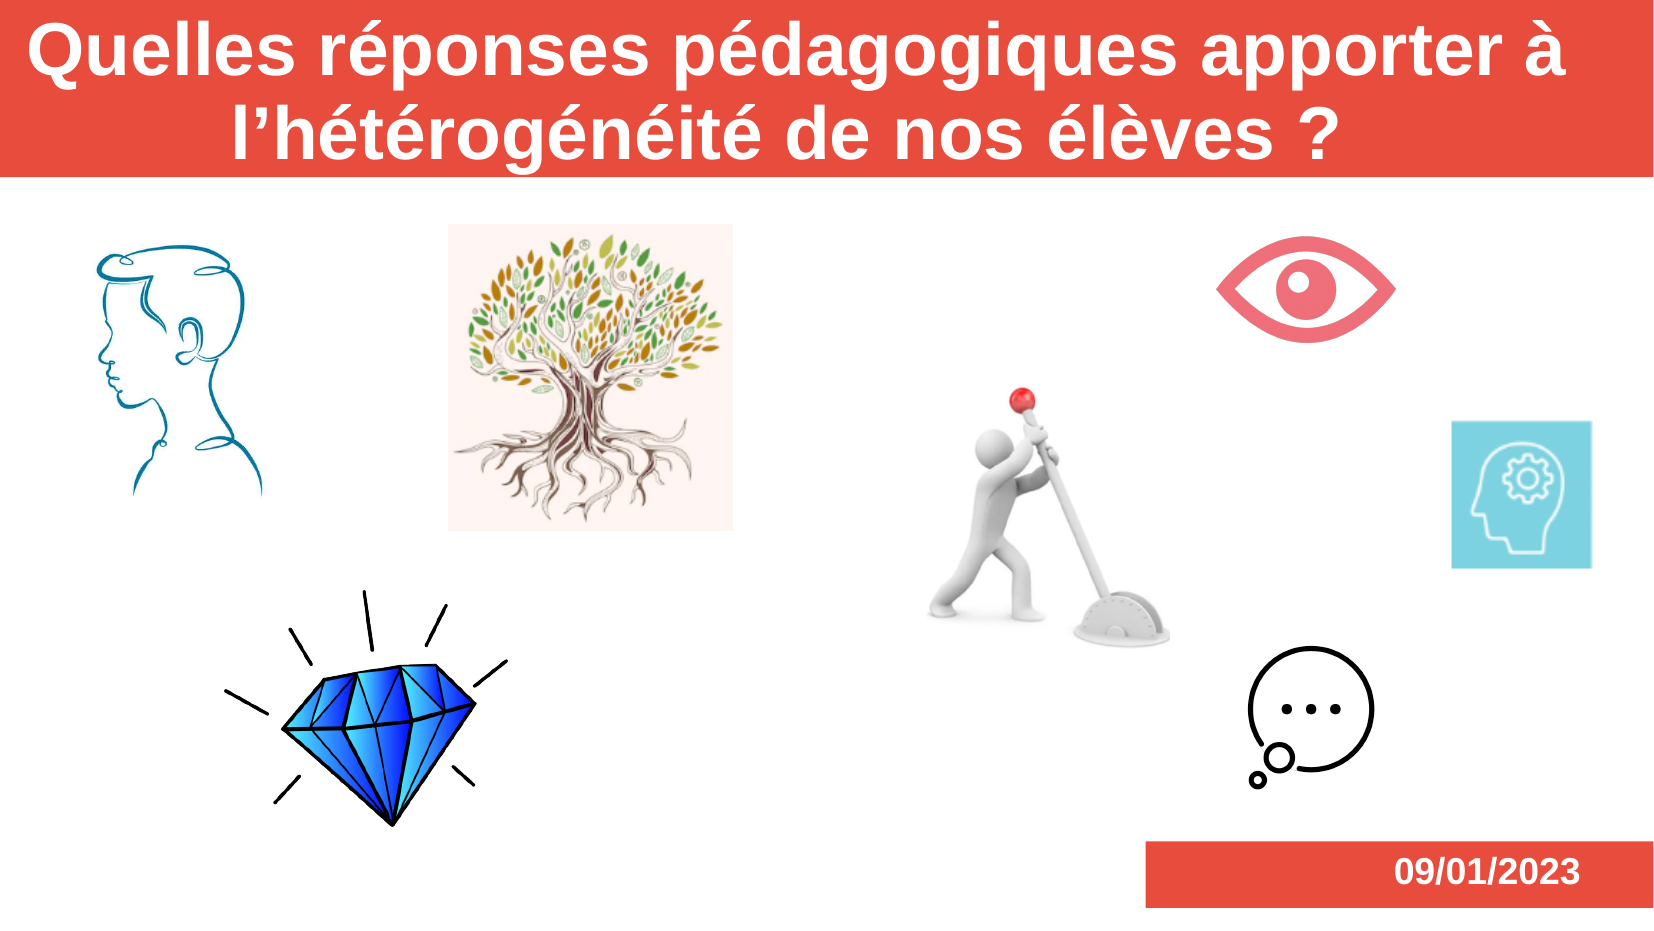

Quelles réponses pédagogiques apporter à l’hétérogénéité de nos élèves ?